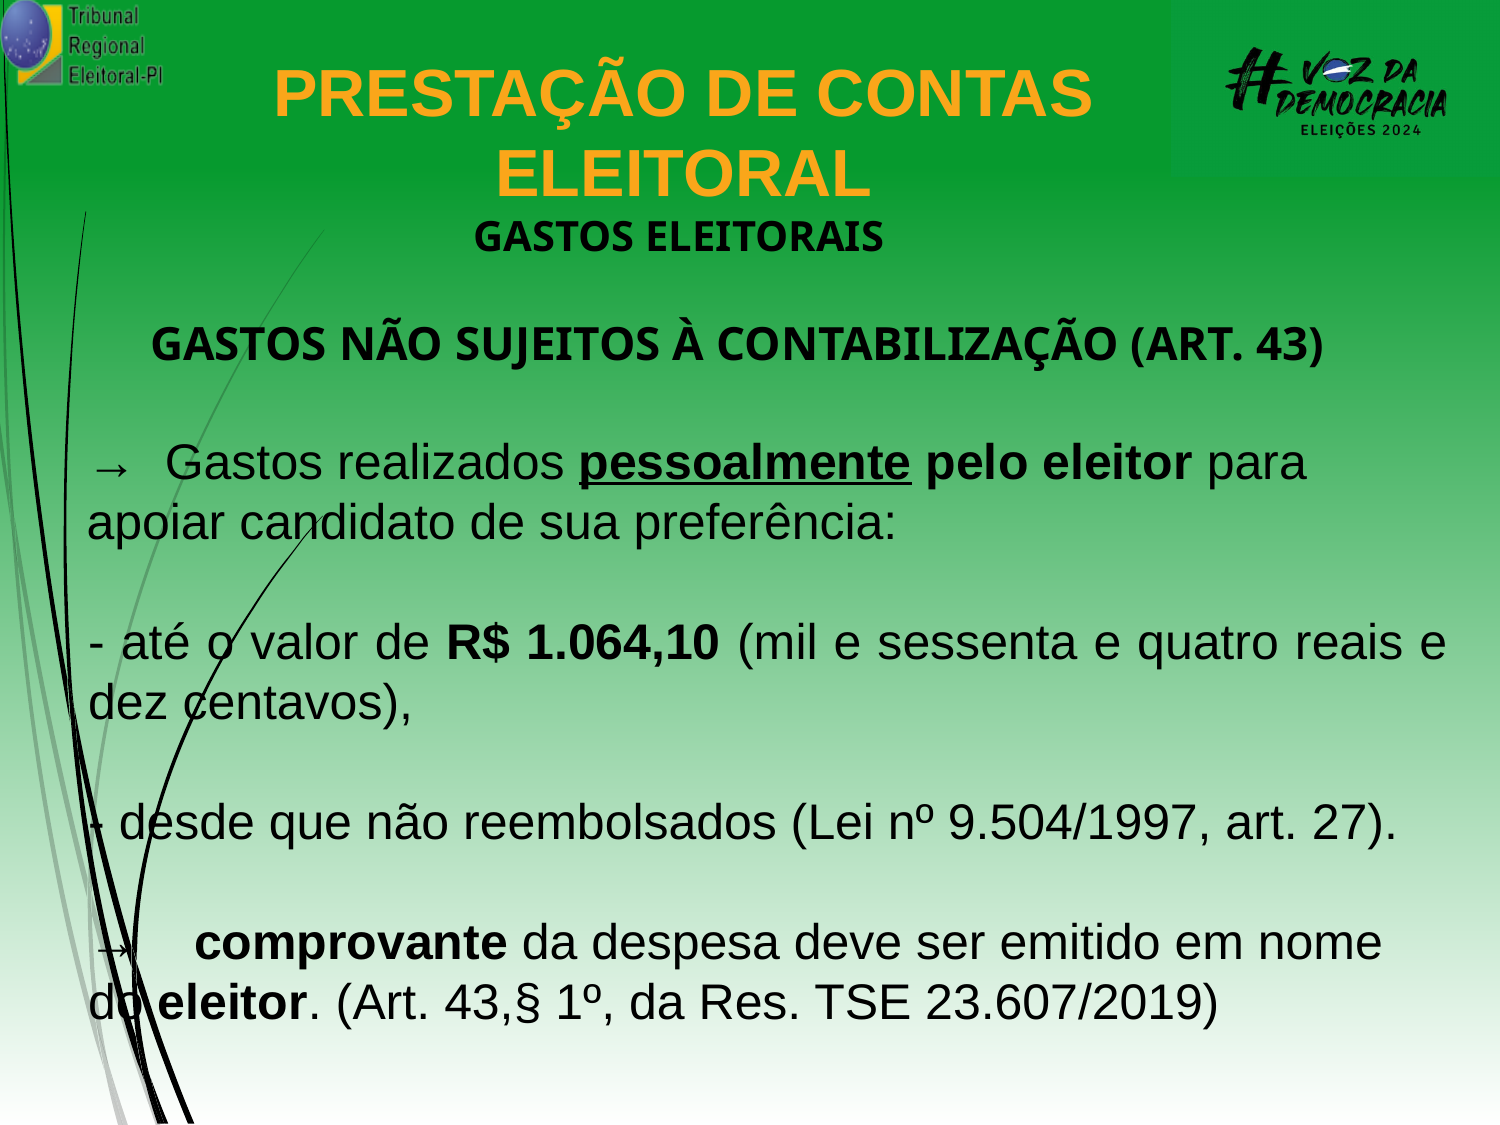

PRESTAÇÃO DE CONTAS
ELEITORAL
GASTOS ELEITORAIS
GASTOS NÃO SUJEITOS À CONTABILIZAÇÃO (art. 43)
→ Gastos realizados pessoalmente pelo eleitor para apoiar candidato de sua preferência:
- até o valor de R$ 1.064,10 (mil e sessenta e quatro reais e dez centavos),
- desde que não reembolsados (Lei nº 9.504/1997, art. 27).
→ comprovante da despesa deve ser emitido em nome do eleitor. (Art. 43,§ 1º, da Res. TSE 23.607/2019)